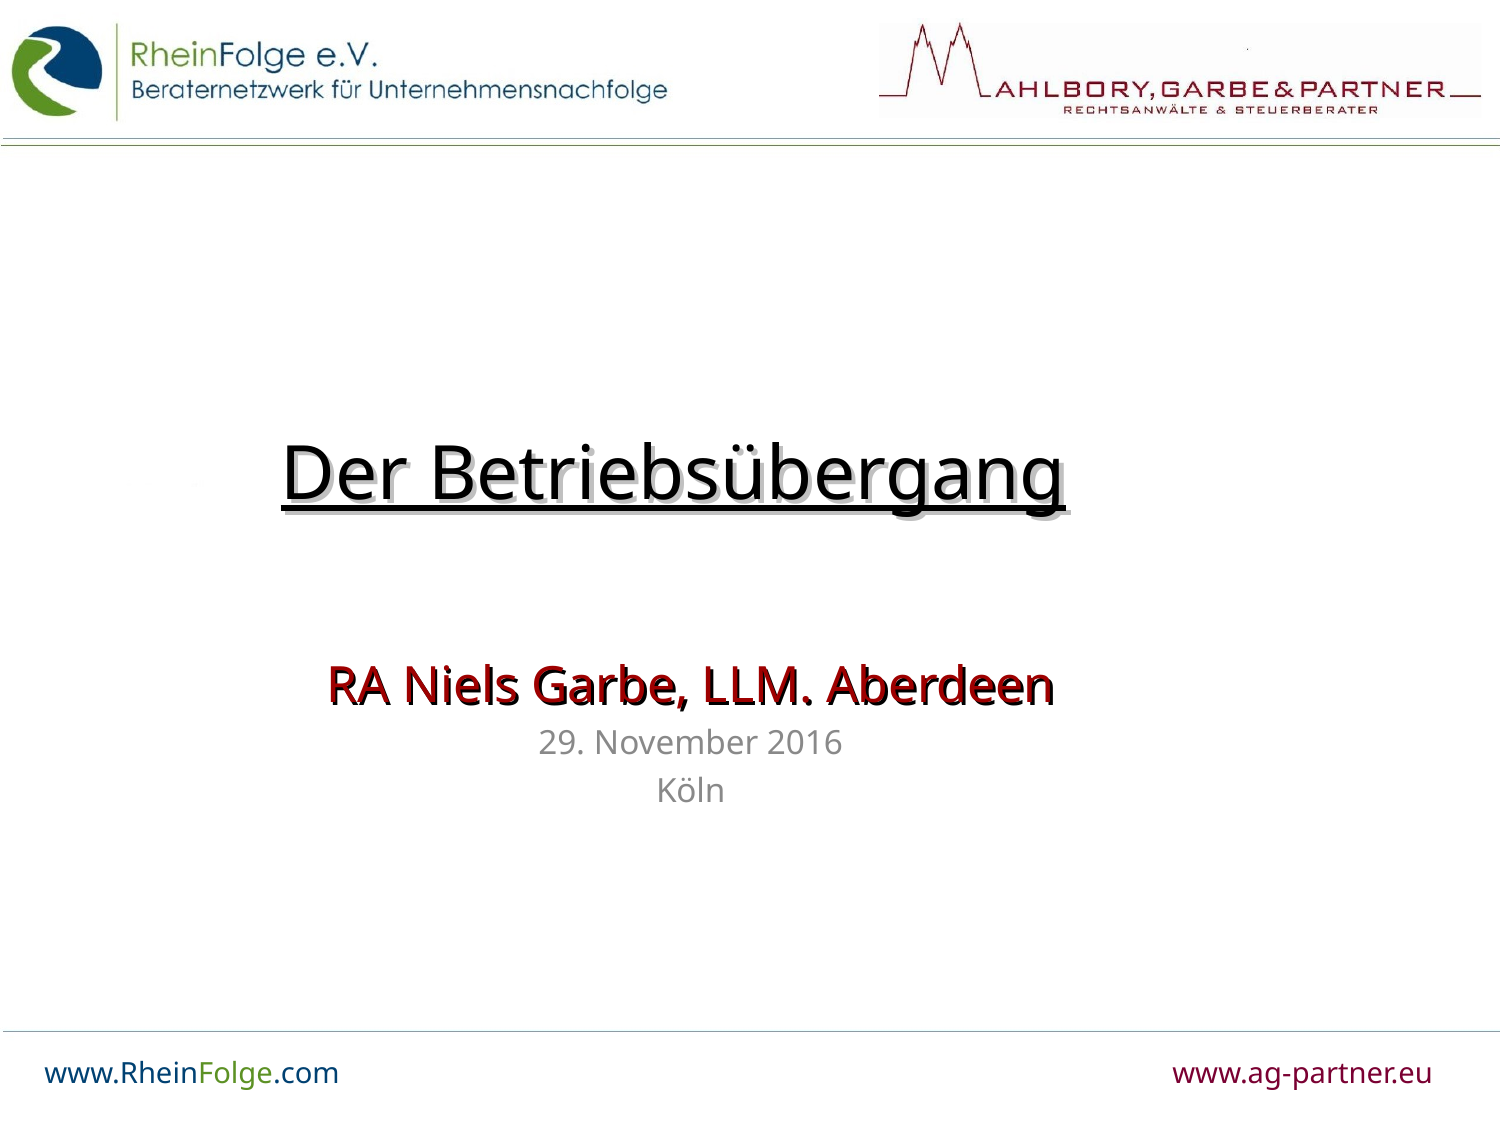

# Der Betriebsübergang
RA Niels Garbe, LLM. Aberdeen
29. November 2016
Köln
www.RheinFolge.com
www.ag-partner.eu